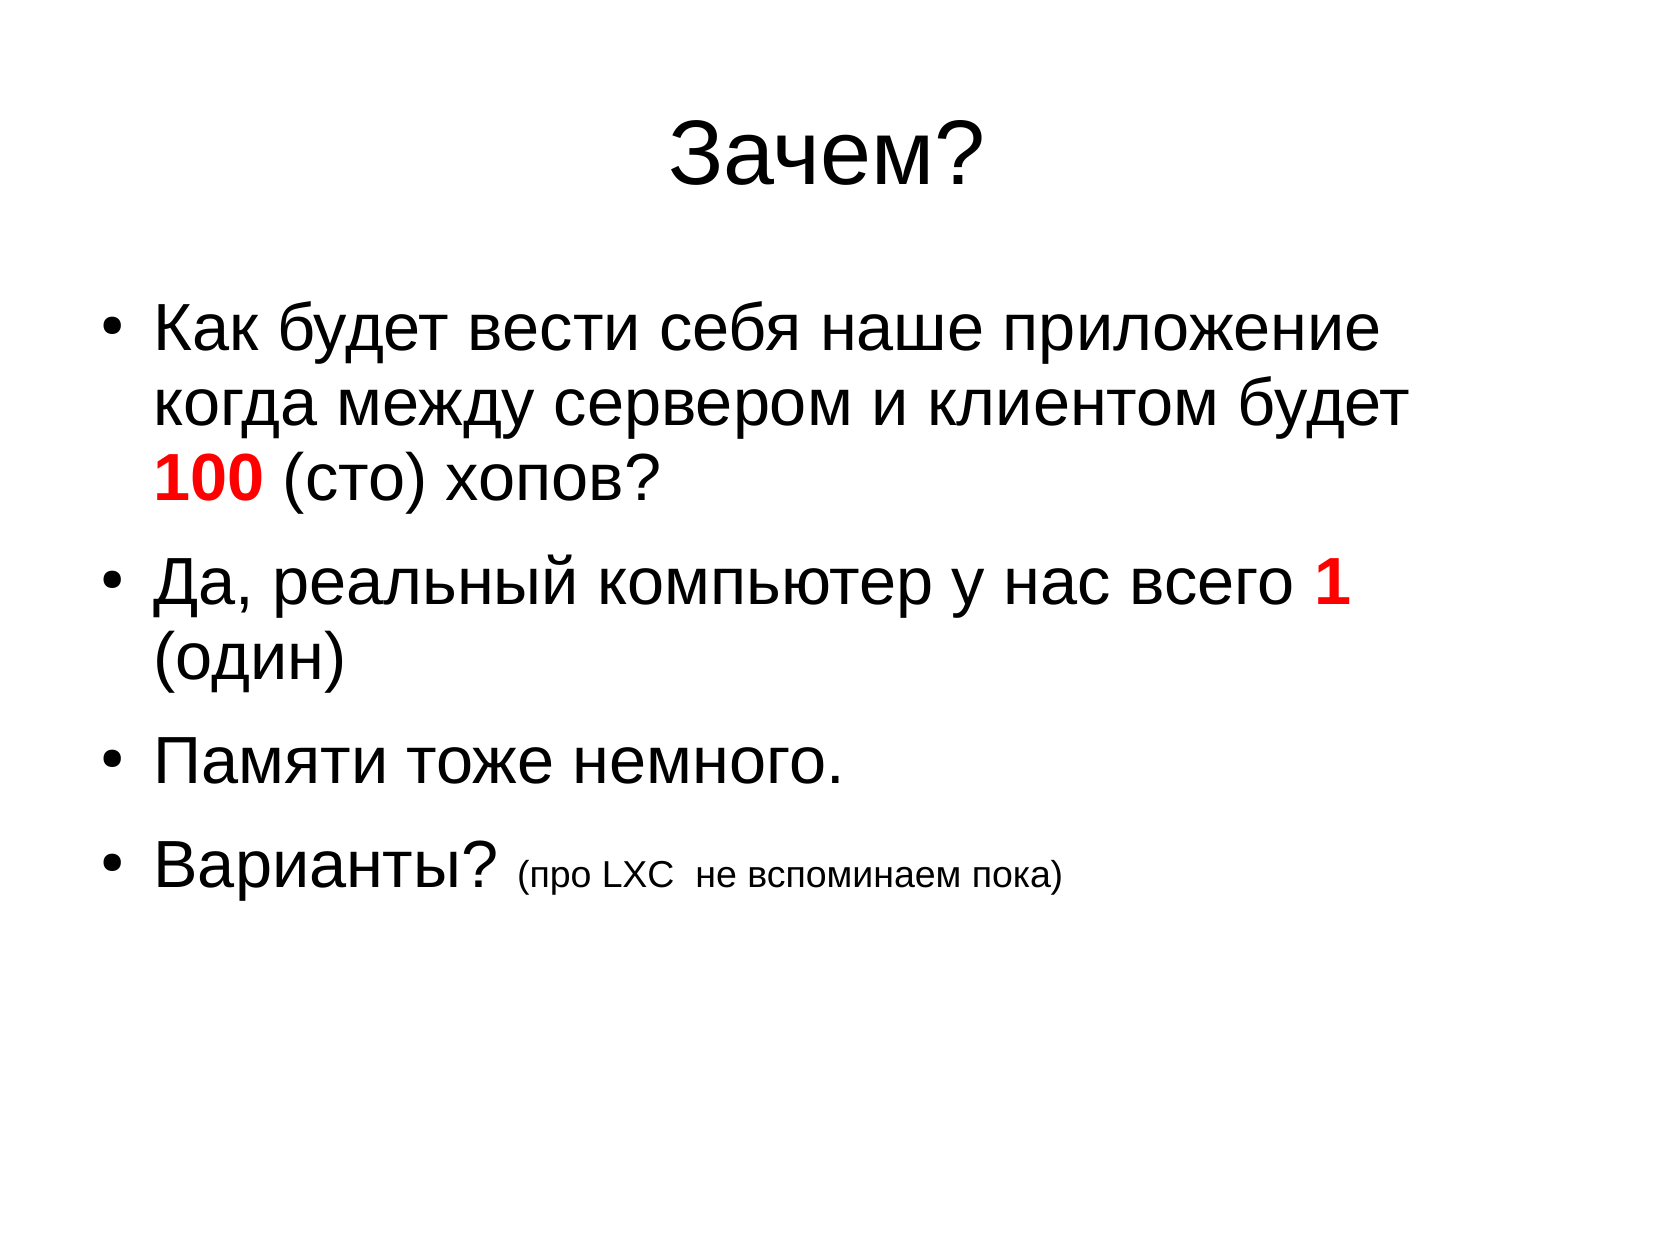

# Зачем?
Как будет вести себя наше приложение когда между сервером и клиентом будет 100 (сто) хопов?
Да, реальный компьютер у нас всего 1 (один)
Памяти тоже немного.
Варианты? (про LXC не вспоминаем пока)